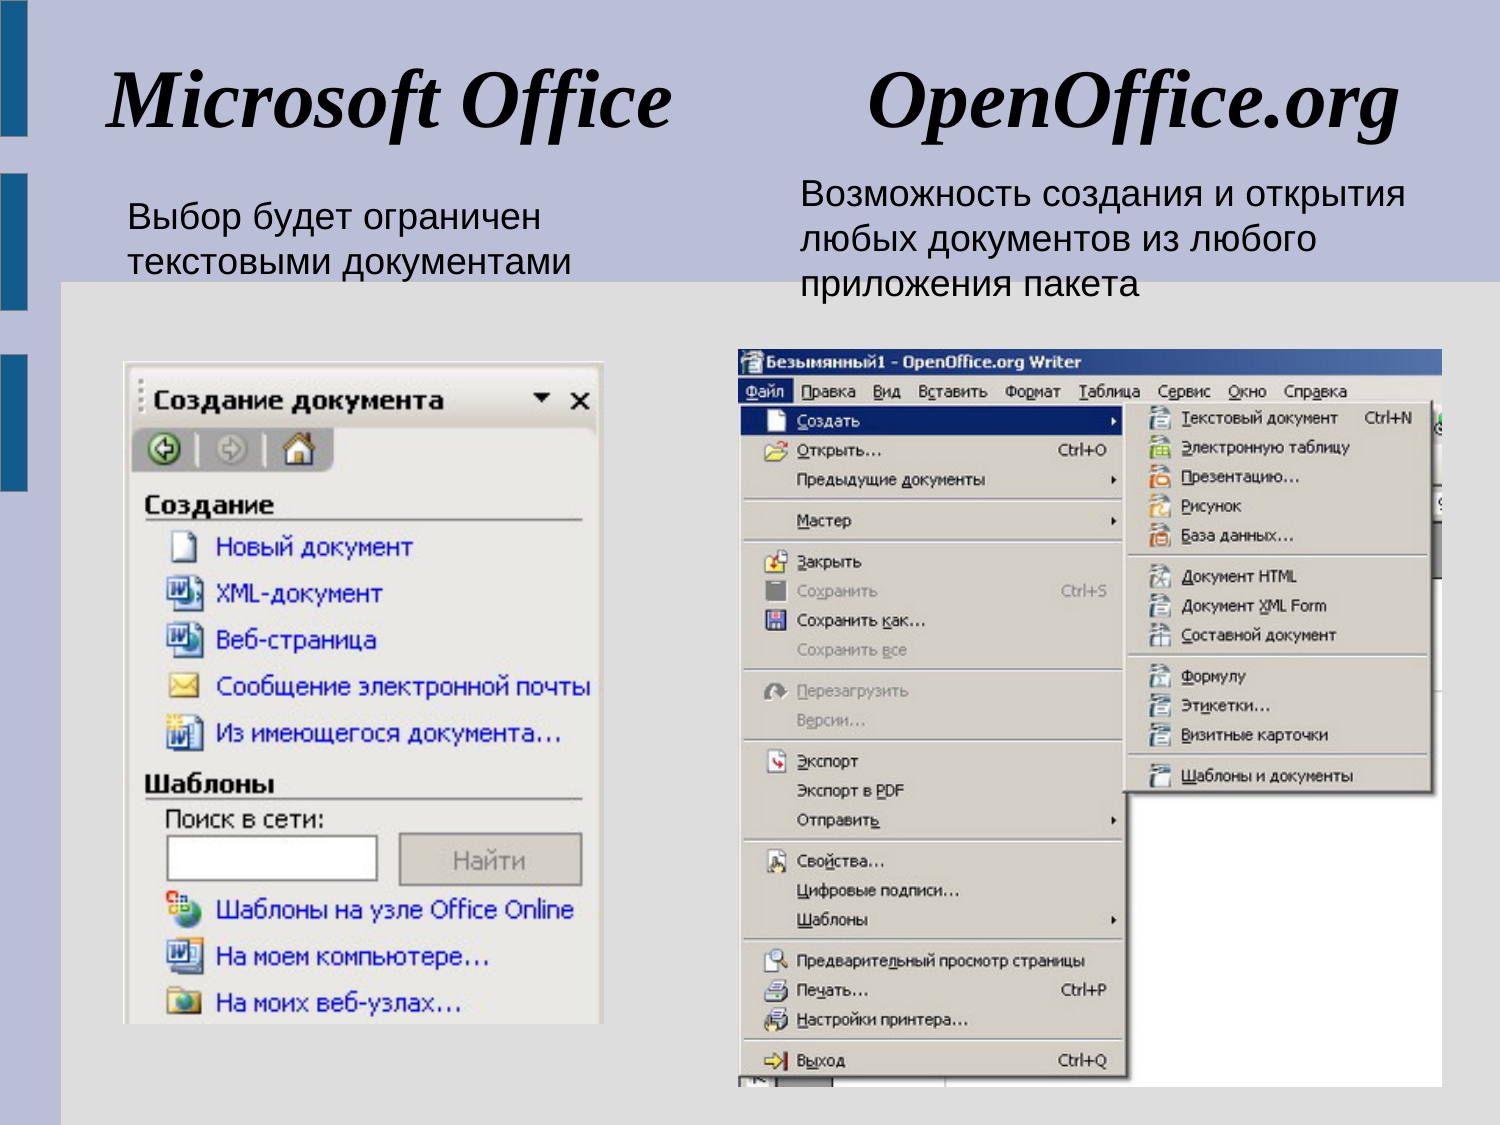

Microsoft Office
OpenOffice.org
Возможность создания и открытия
любых документов из любого
приложения пакета
Выбор будет ограничен
текстовыми документами